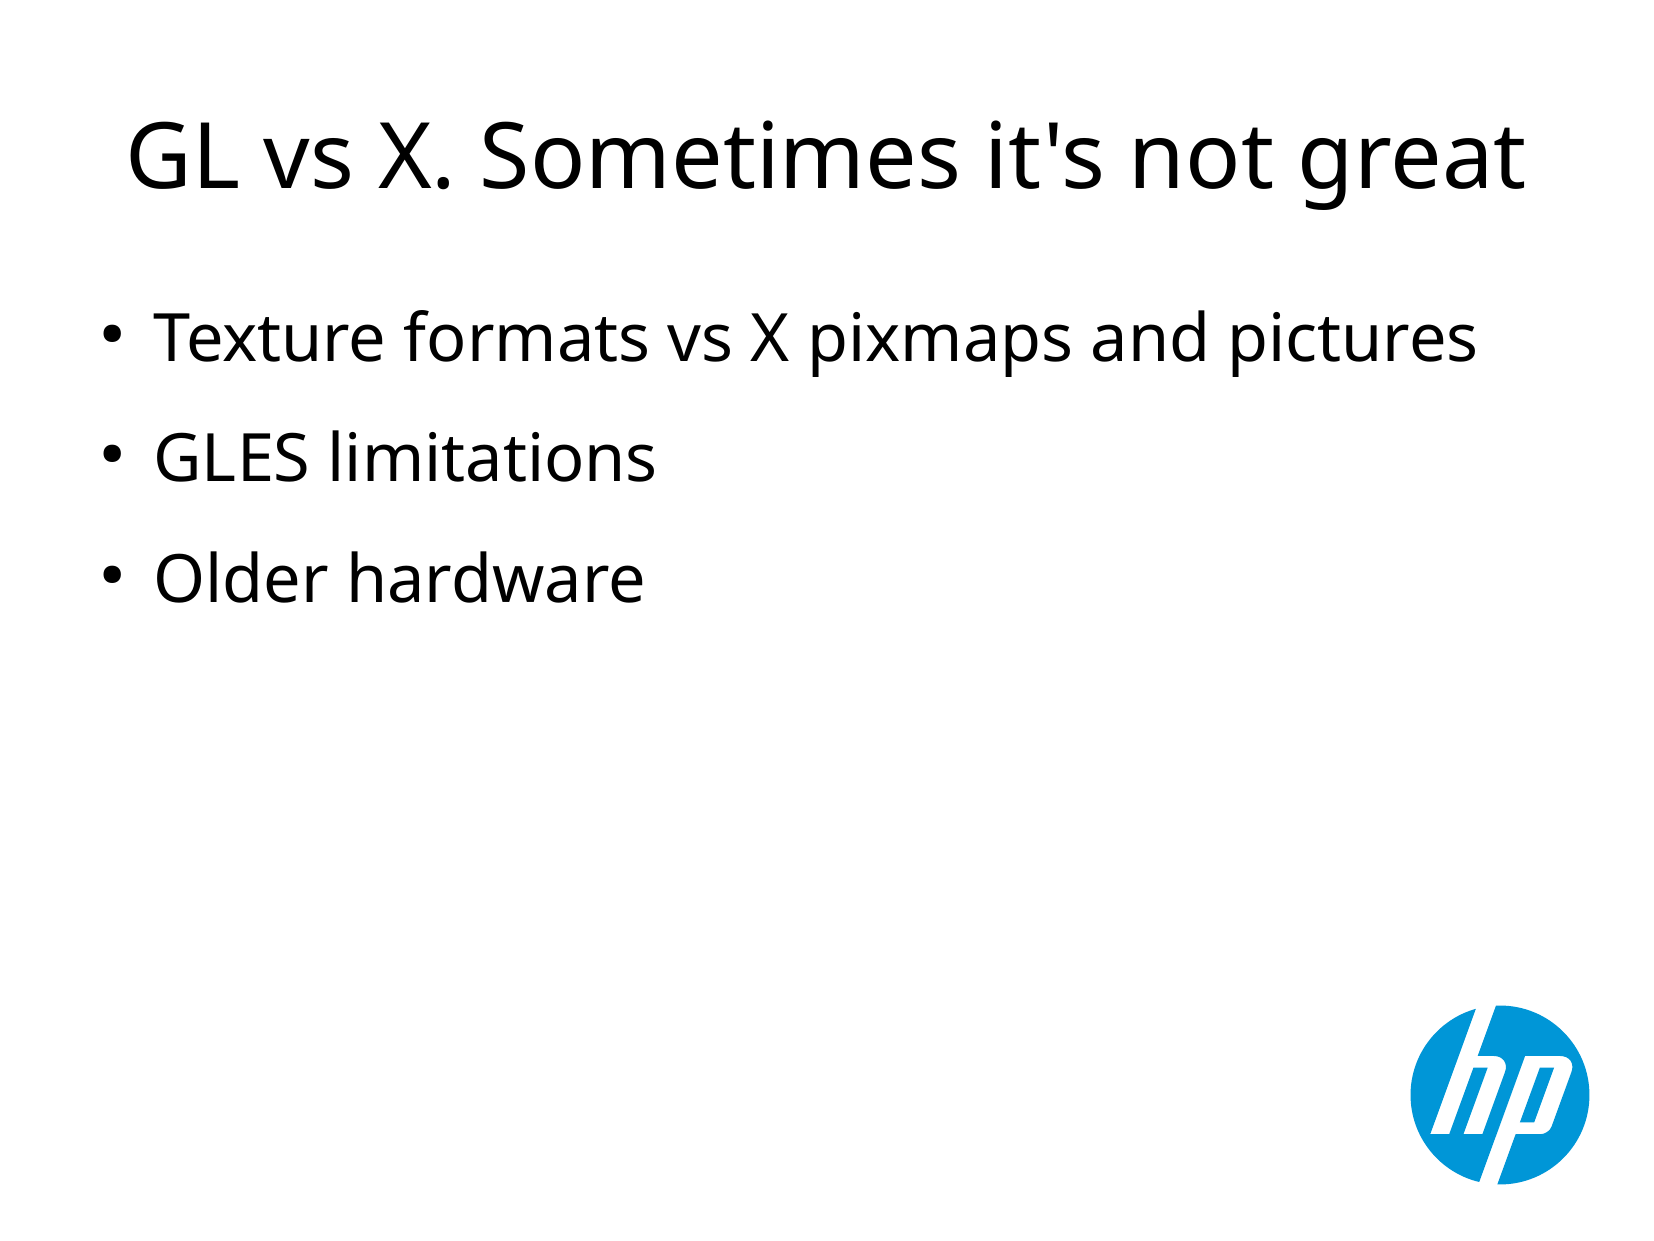

# GL vs X. Sometimes it's not great
Texture formats vs X pixmaps and pictures
GLES limitations
Older hardware